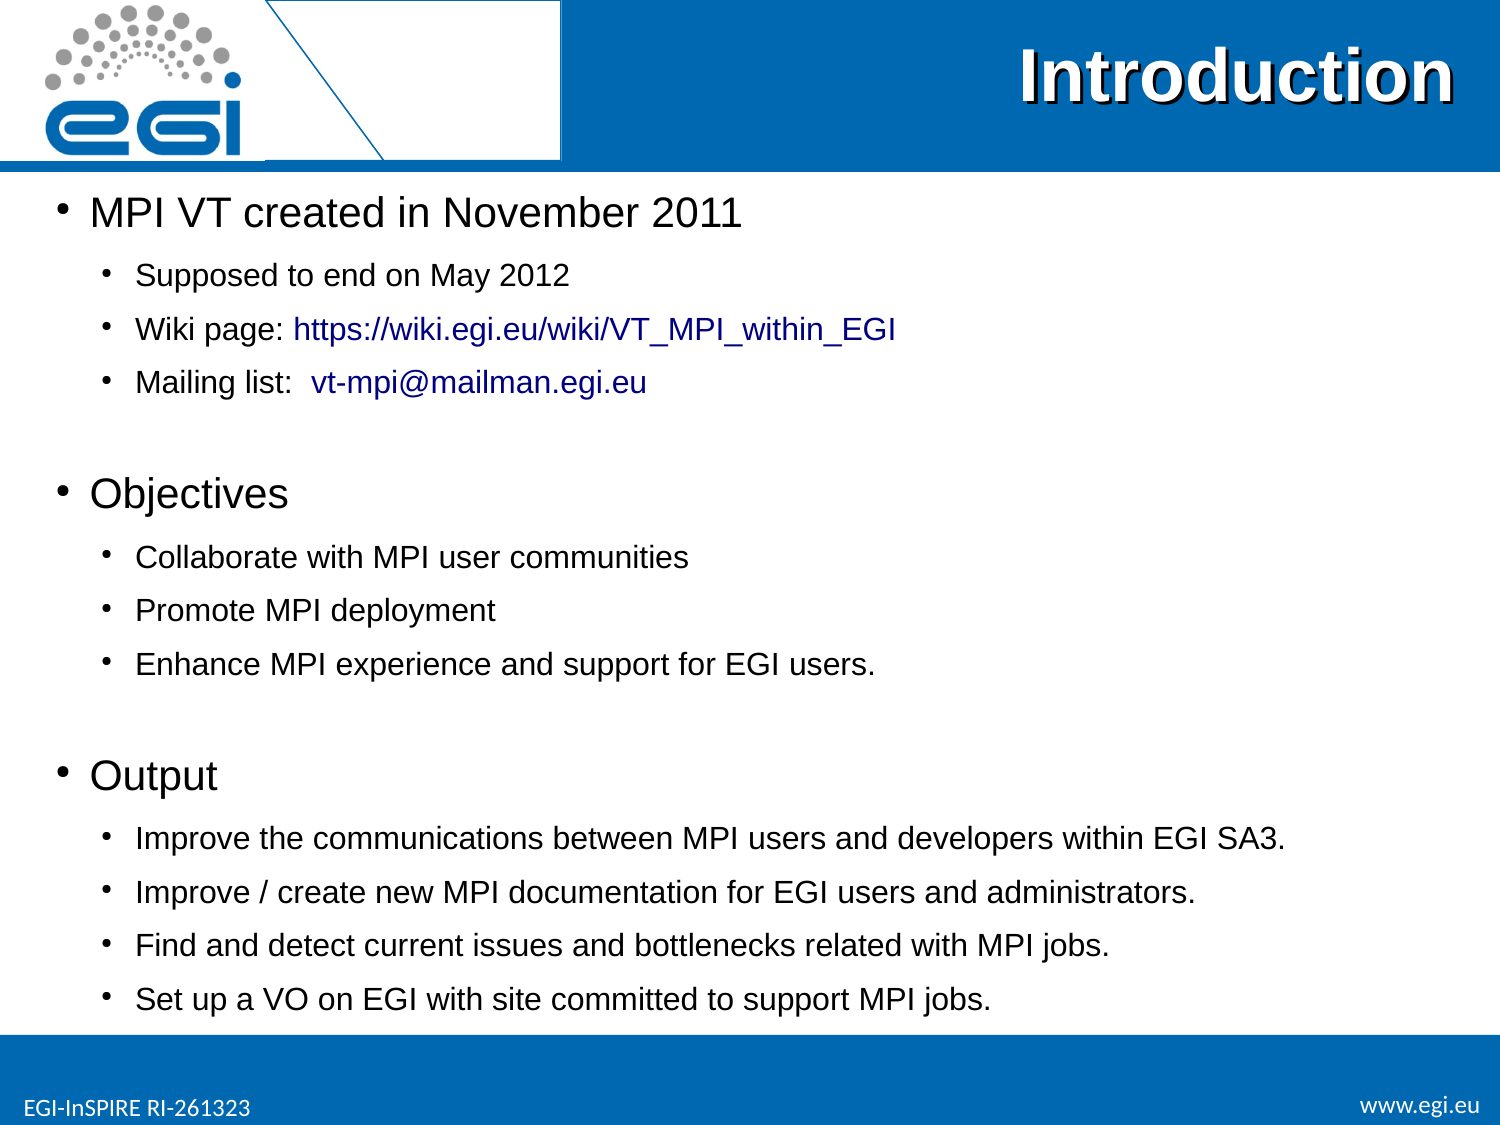

# Introduction
MPI VT created in November 2011
Supposed to end on May 2012
Wiki page: https://wiki.egi.eu/wiki/VT_MPI_within_EGI
Mailing list: vt-mpi@mailman.egi.eu
Objectives
Collaborate with MPI user communities
Promote MPI deployment
Enhance MPI experience and support for EGI users.
Output
Improve the communications between MPI users and developers within EGI SA3.
Improve / create new MPI documentation for EGI users and administrators.
Find and detect current issues and bottlenecks related with MPI jobs.
Set up a VO on EGI with site committed to support MPI jobs.